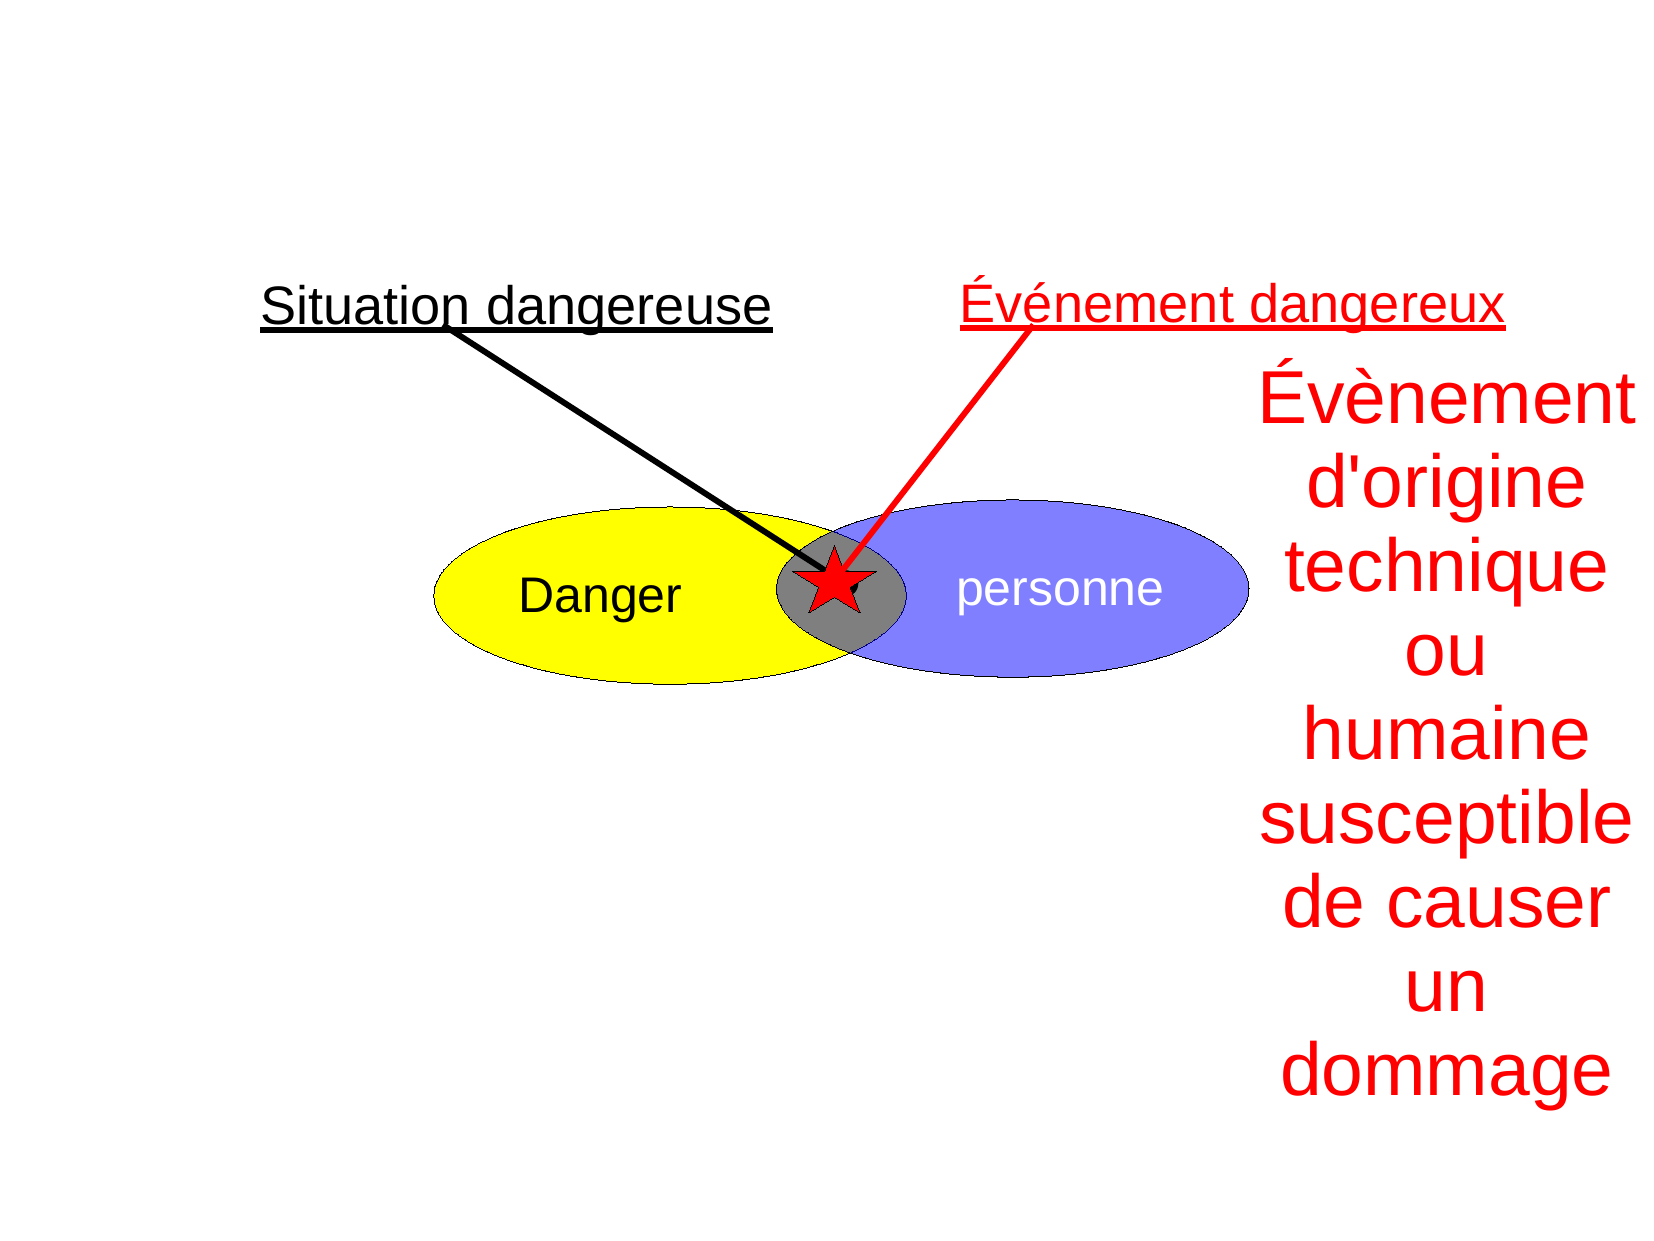

Événement dangereux
Situation dangereuse
Évènement d'origine technique ou humaine susceptible de causer un dommage
personne
Danger